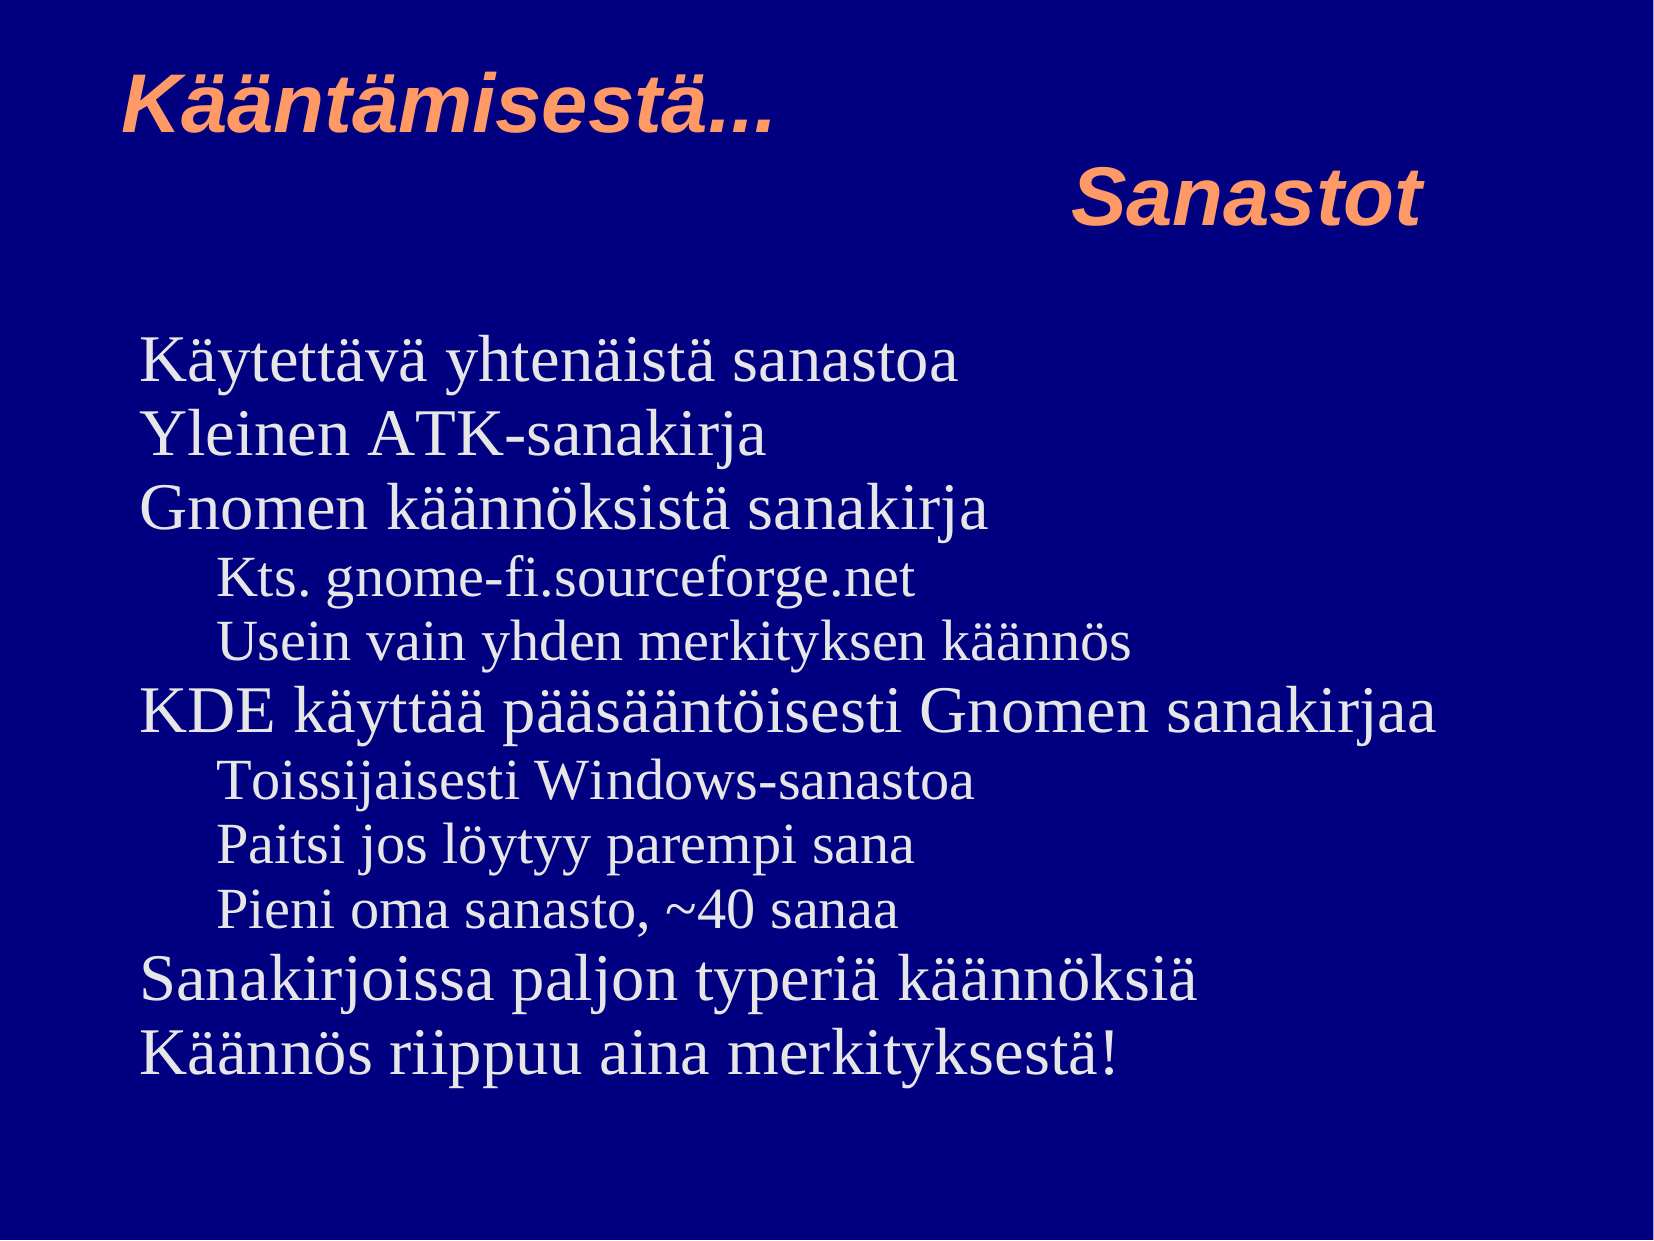

# Kääntämisestä... Sanastot
Käytettävä yhtenäistä sanastoa
Yleinen ATK-sanakirja
Gnomen käännöksistä sanakirja
Kts. gnome-fi.sourceforge.net
Usein vain yhden merkityksen käännös
KDE käyttää pääsääntöisesti Gnomen sanakirjaa
Toissijaisesti Windows-sanastoa
Paitsi jos löytyy parempi sana
Pieni oma sanasto, ~40 sanaa
Sanakirjoissa paljon typeriä käännöksiä
Käännös riippuu aina merkityksestä!